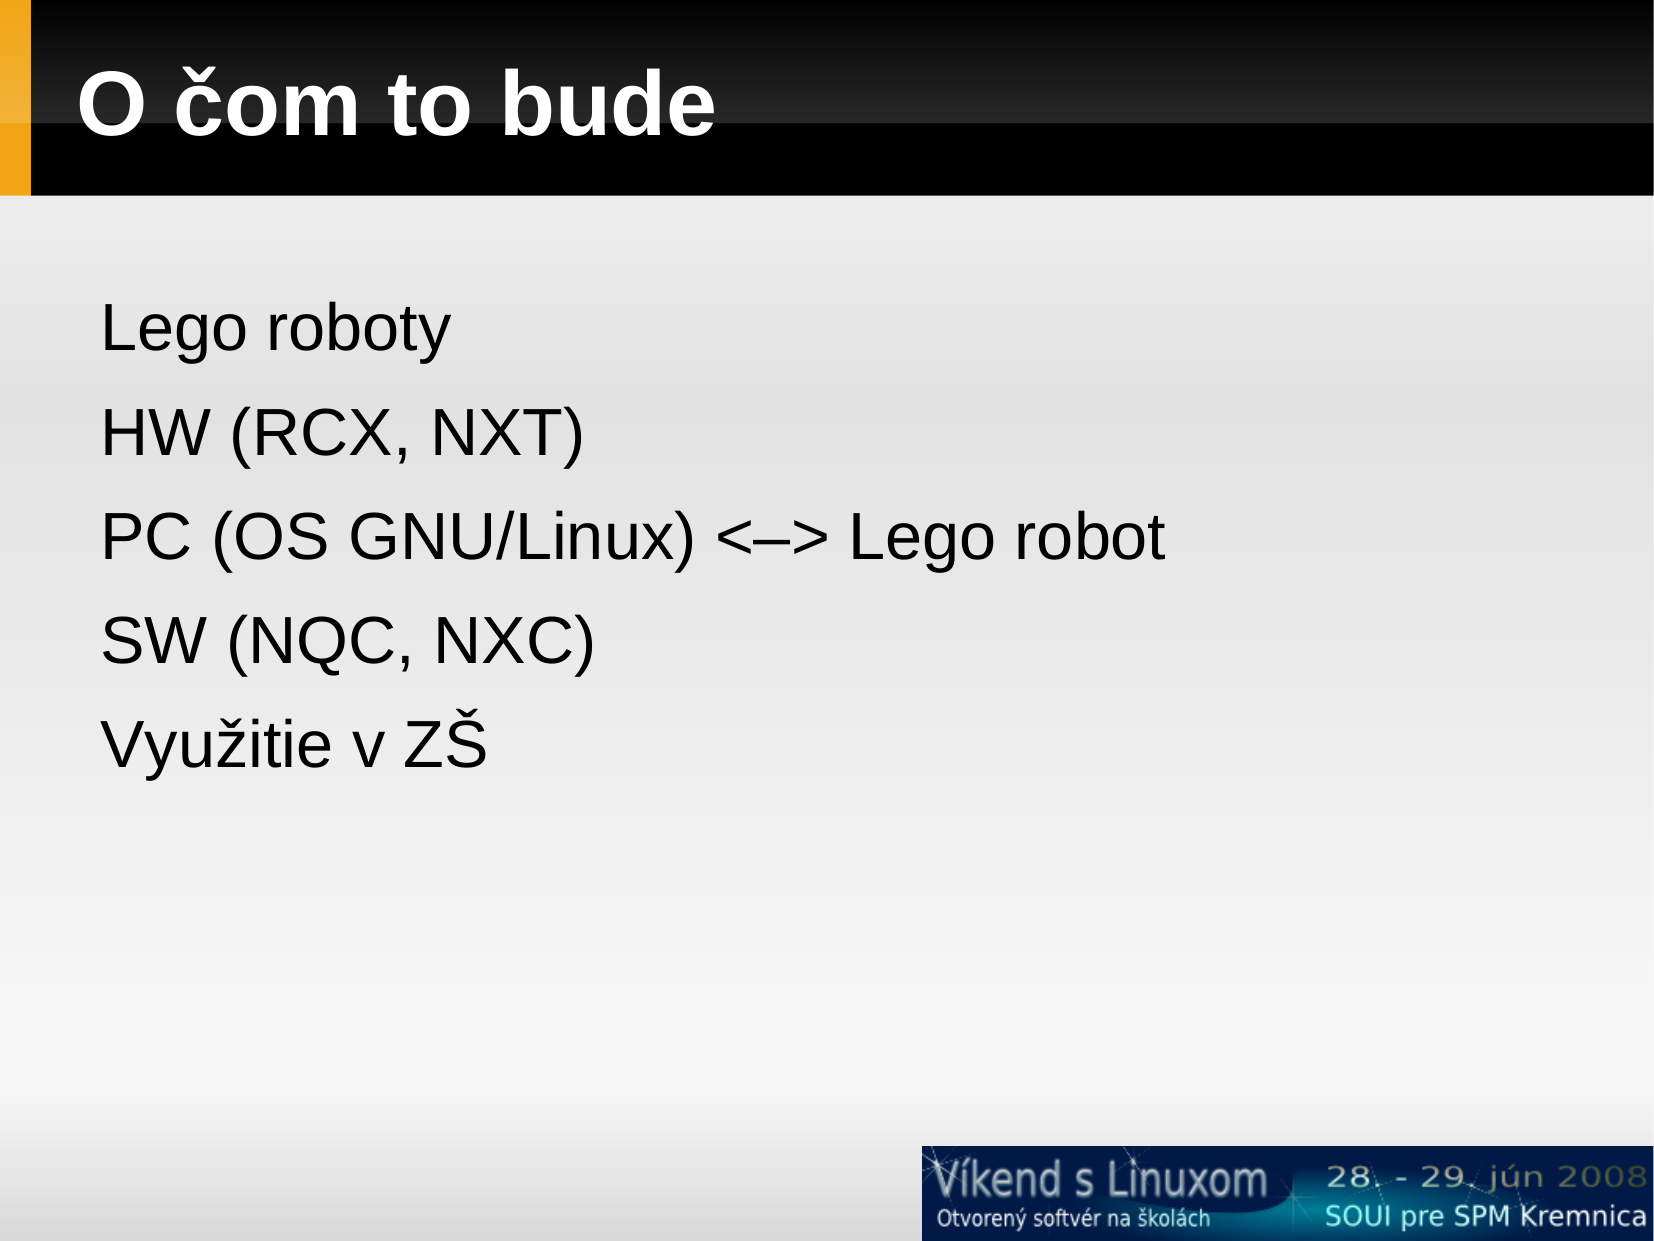

# O čom to bude
Lego roboty
HW (RCX, NXT)
PC (OS GNU/Linux) <–> Lego robot
SW (NQC, NXC)
Využitie v ZŠ